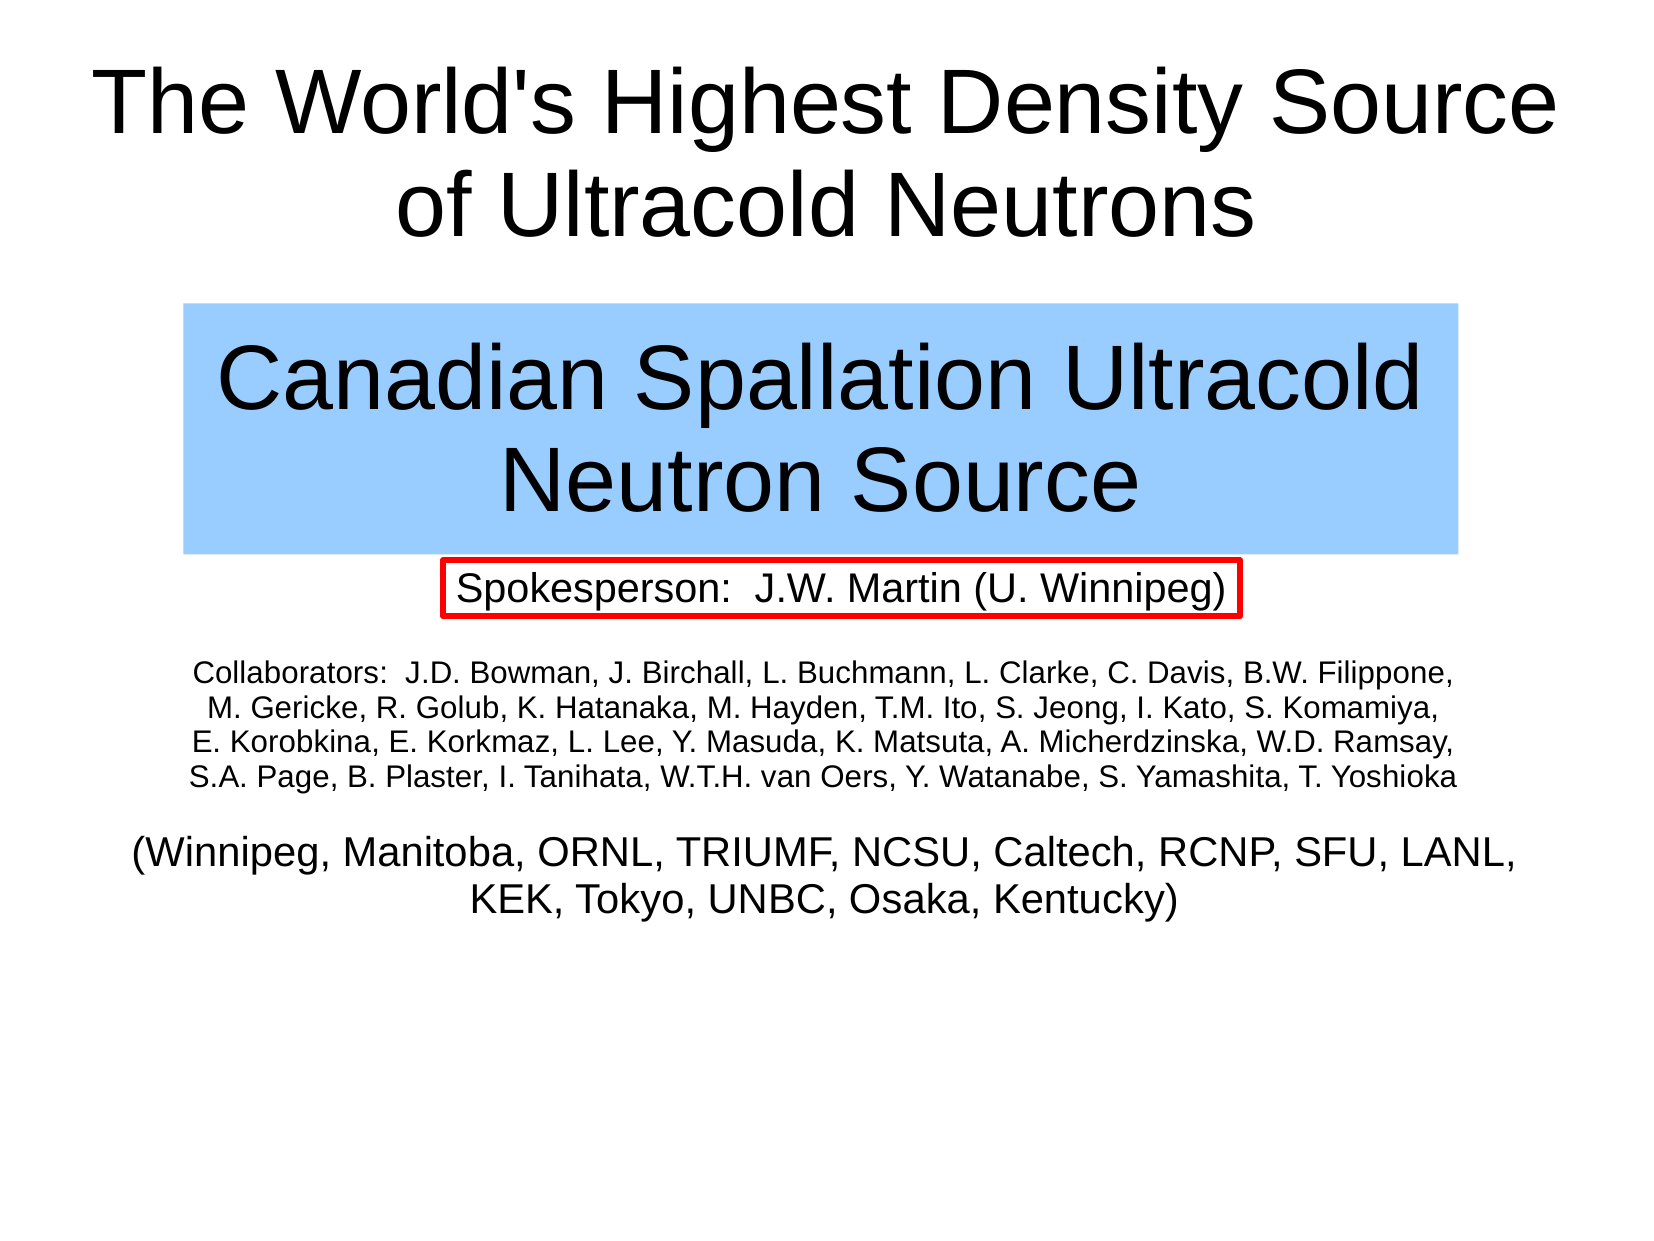

# The World's Highest Density Source of Ultracold Neutrons
Canadian Spallation Ultracold Neutron Source
Collaborators: J.D. Bowman, J. Birchall, L. Buchmann, L. Clarke, C. Davis, B.W. Filippone,
M. Gericke, R. Golub, K. Hatanaka, M. Hayden, T.M. Ito, S. Jeong, I. Kato, S. Komamiya,
E. Korobkina, E. Korkmaz, L. Lee, Y. Masuda, K. Matsuta, A. Micherdzinska, W.D. Ramsay,
S.A. Page, B. Plaster, I. Tanihata, W.T.H. van Oers, Y. Watanabe, S. Yamashita, T. Yoshioka
(Winnipeg, Manitoba, ORNL, TRIUMF, NCSU, Caltech, RCNP, SFU, LANL, KEK, Tokyo, UNBC, Osaka, Kentucky)
Spokesperson: J.W. Martin (U. Winnipeg)